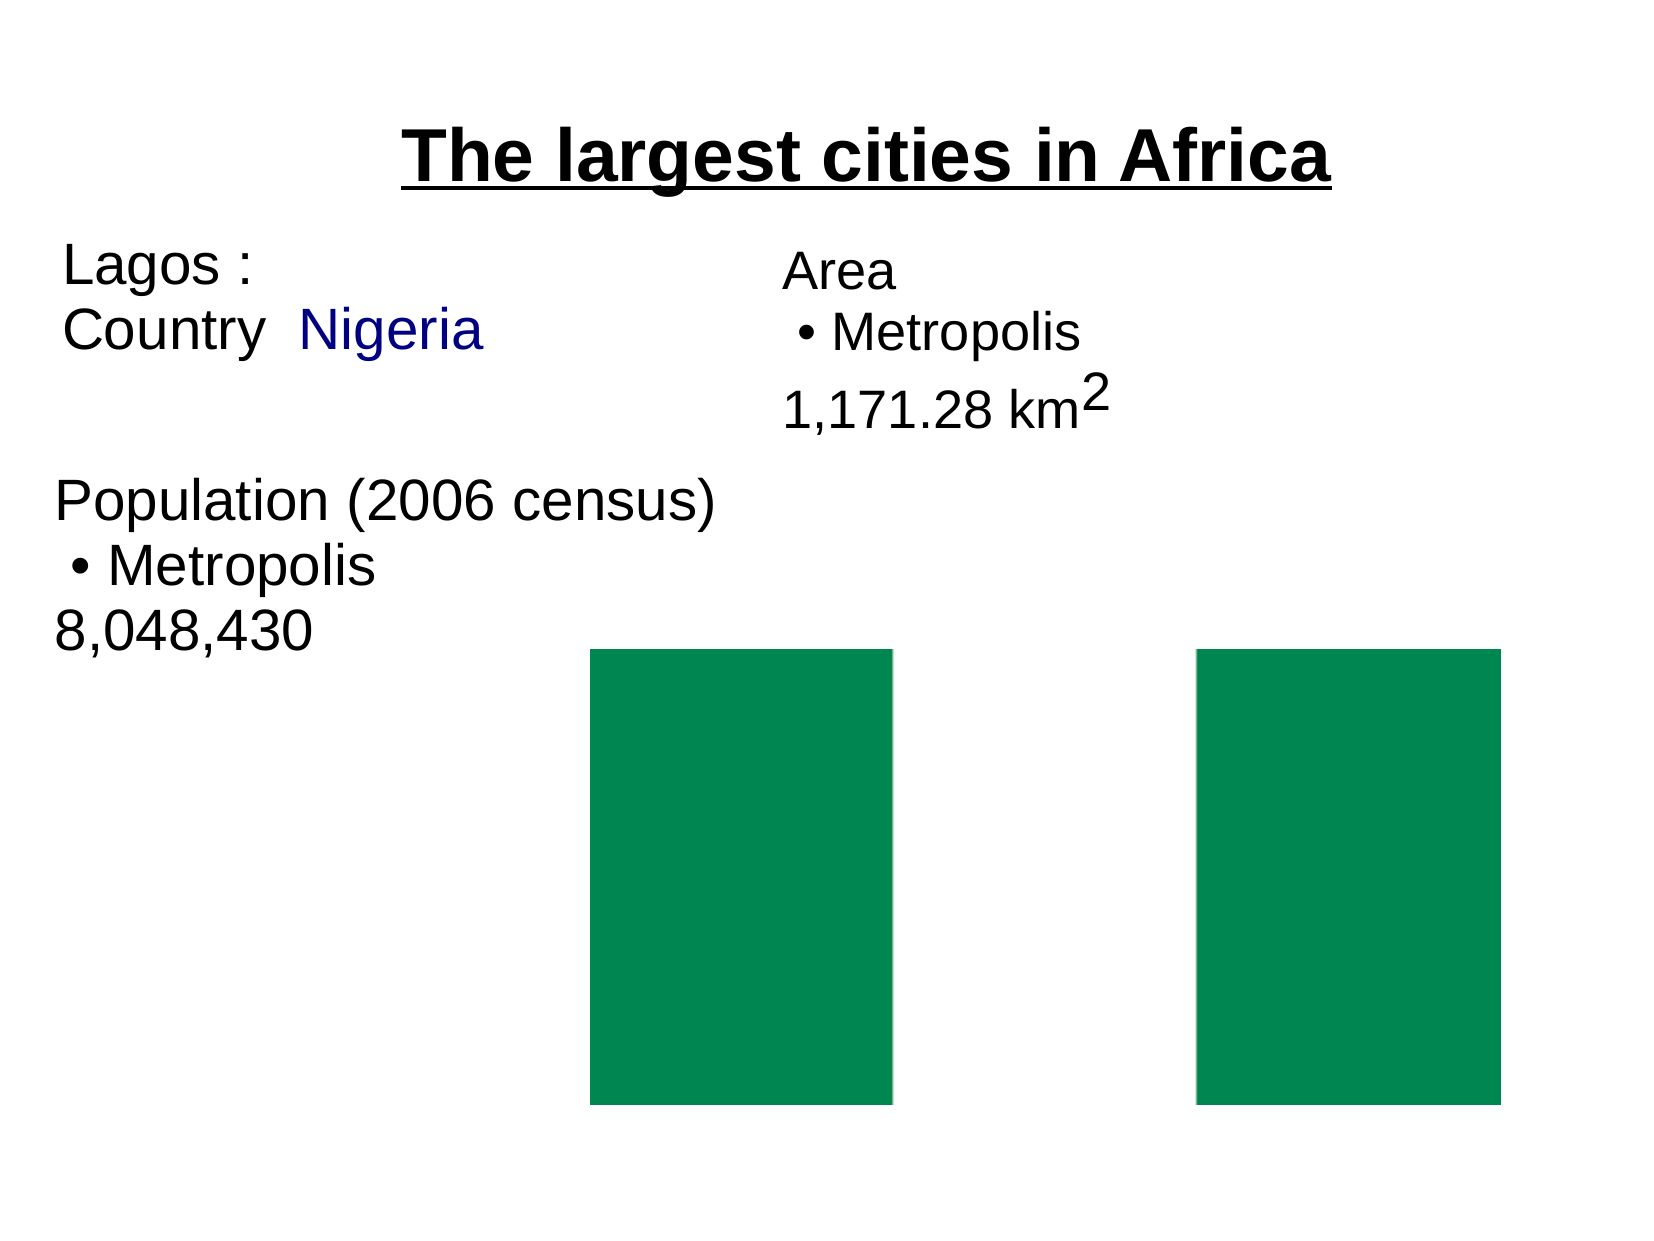

The largest cities in Africa
Lagos :
Country  Nigeria
Area
 • Metropolis
1,171.28 km2
Population (2006 census)
 • Metropolis
8,048,430